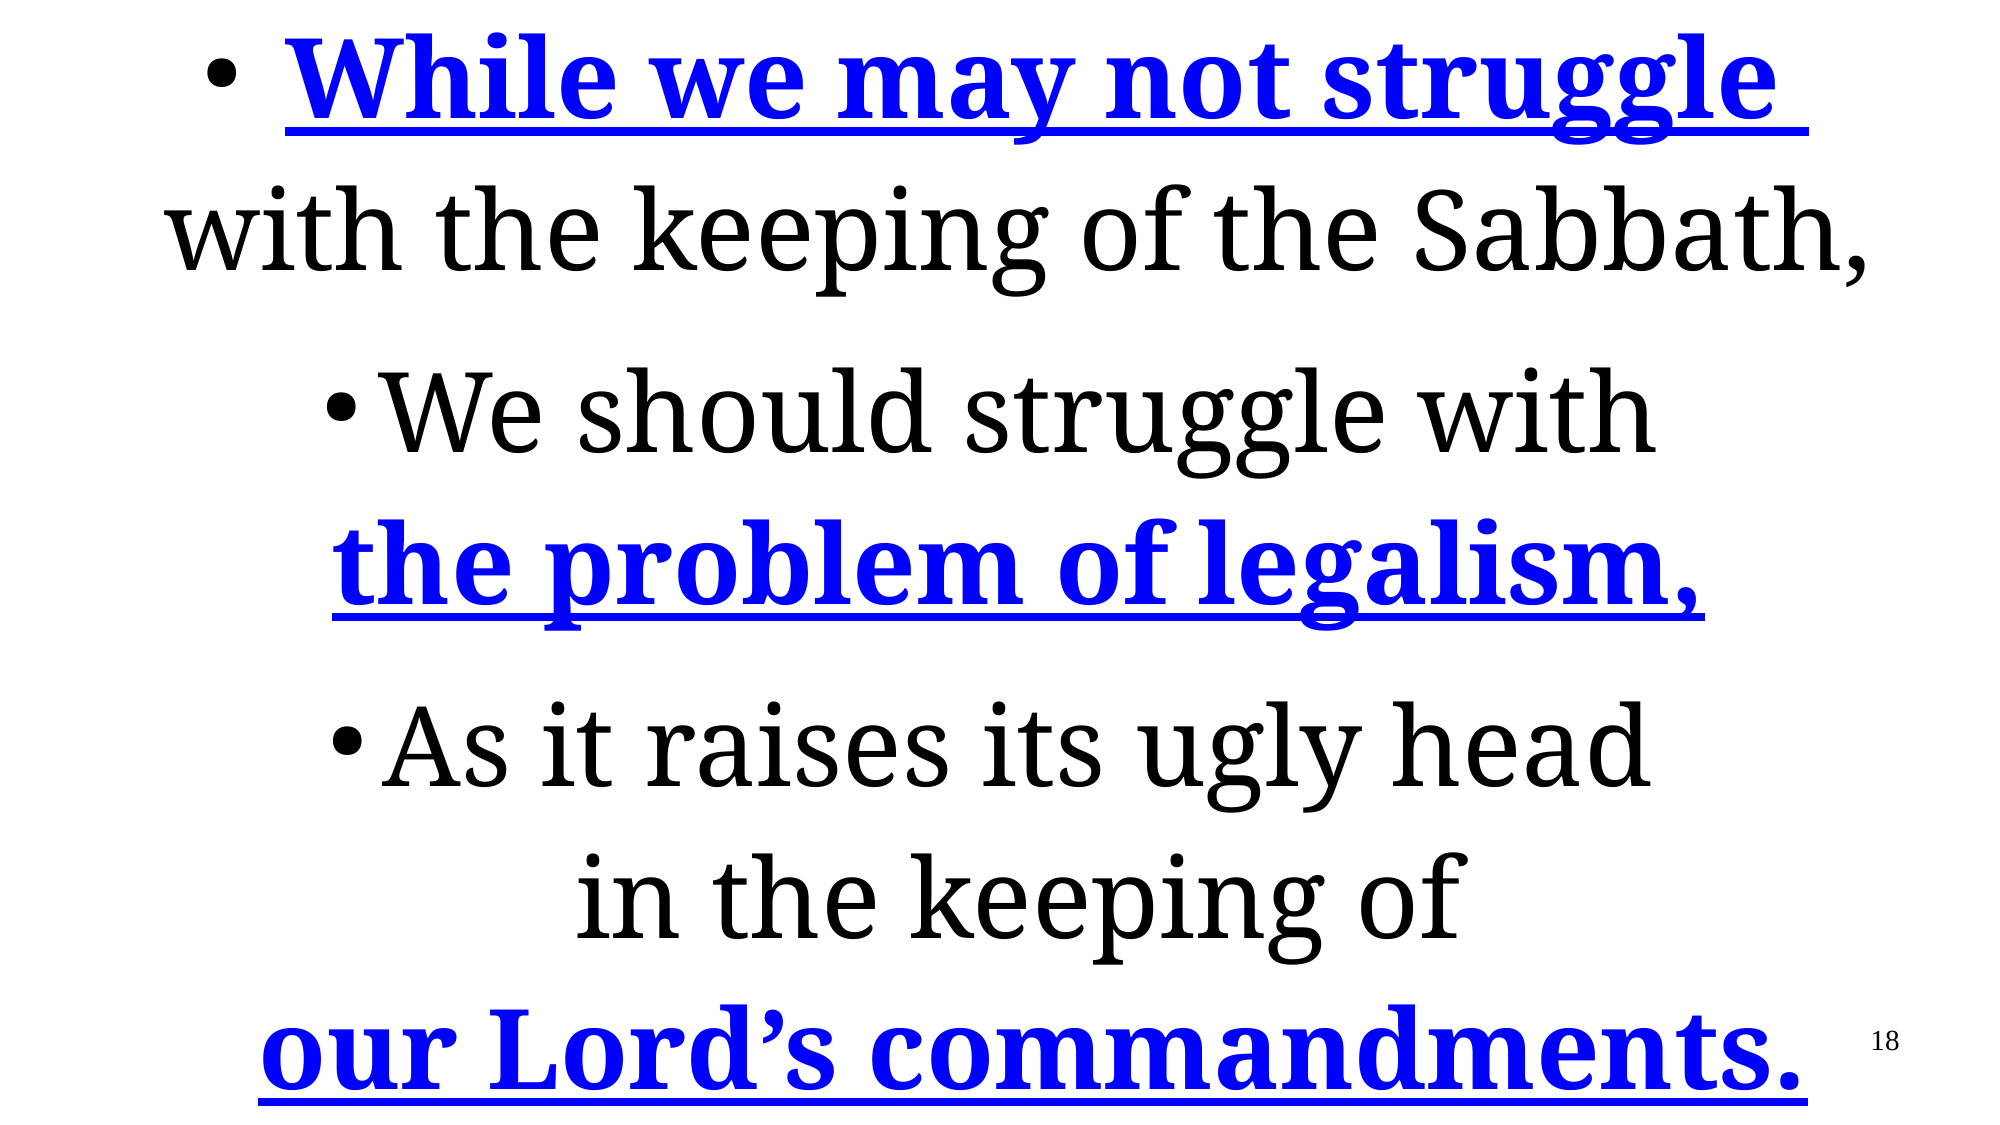

# While we may not struggle with the keeping of the Sabbath,
We should struggle with
the problem of legalism,
As it raises its ugly head
in the keeping of
our Lord’s commandments.
18